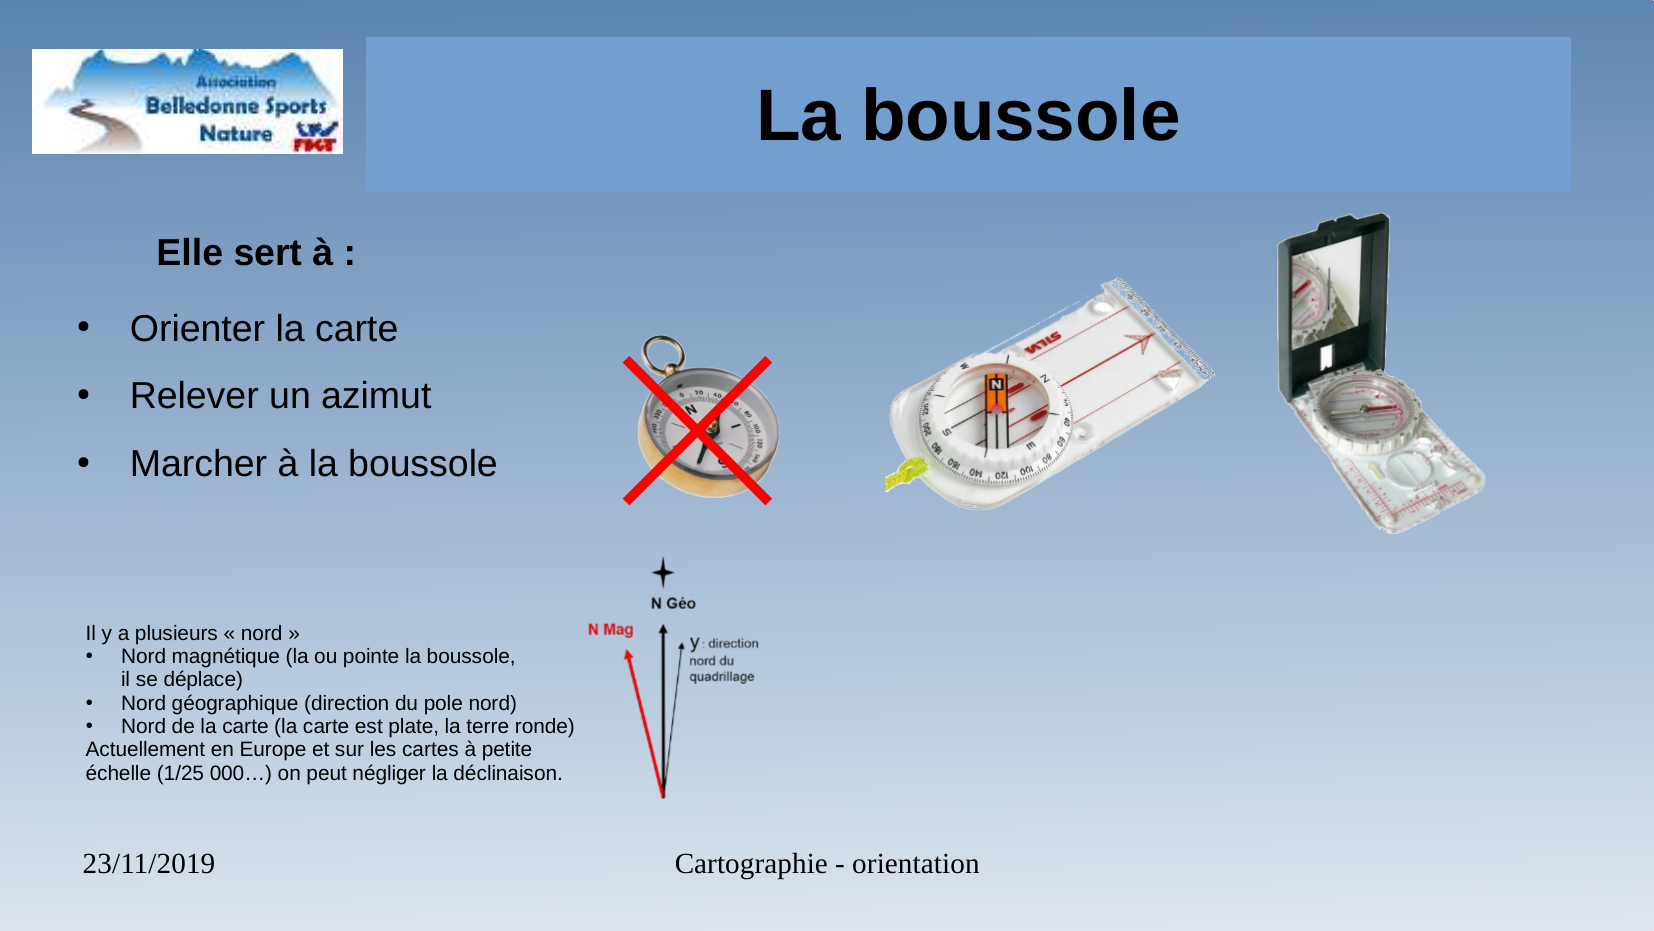

# La boussole
Elle sert à :
Orienter la carte
Relever un azimut
Marcher à la boussole
Il y a plusieurs « nord »
Nord magnétique (la ou pointe la boussole,
il se déplace)
Nord géographique (direction du pole nord)
Nord de la carte (la carte est plate, la terre ronde)
Actuellement en Europe et sur les cartes à petite échelle (1/25 000…) on peut négliger la déclinaison.